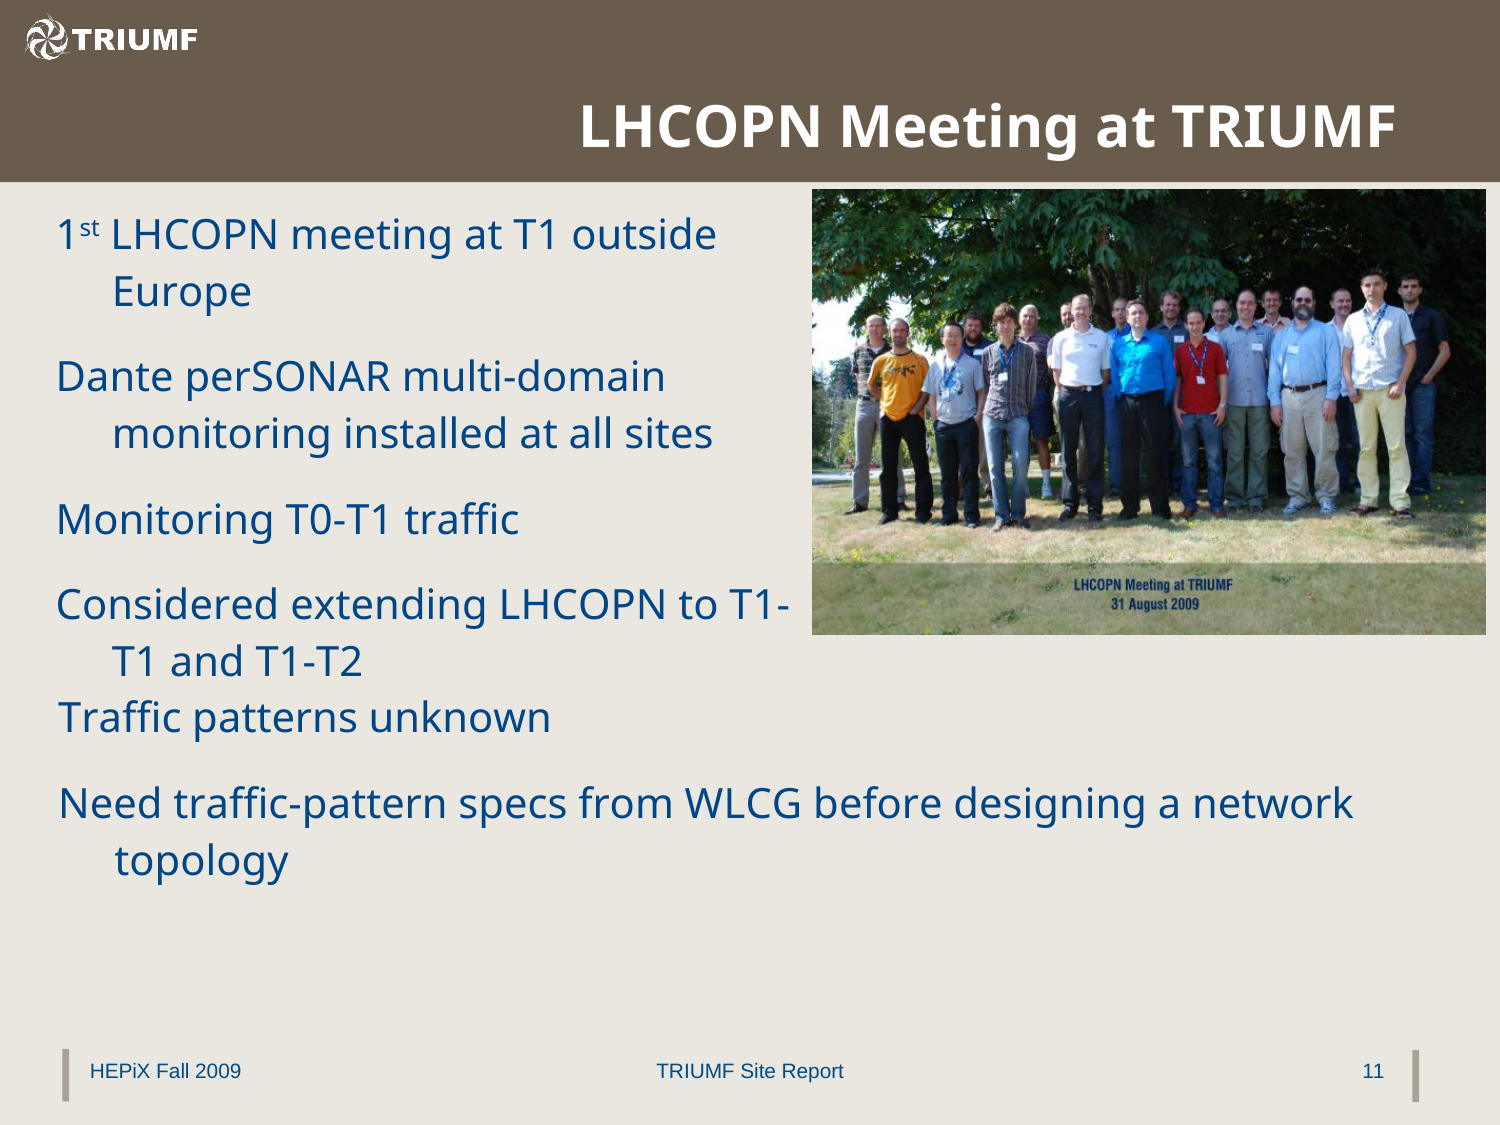

# LHCOPN Meeting at TRIUMF
1st LHCOPN meeting at T1 outside Europe
Dante perSONAR multi-domain monitoring installed at all sites
Monitoring T0-T1 traffic
Considered extending LHCOPN to T1-T1 and T1-T2
Traffic patterns unknown
Need traffic-pattern specs from WLCG before designing a network topology
HEPiX Fall 2009
TRIUMF Site Report